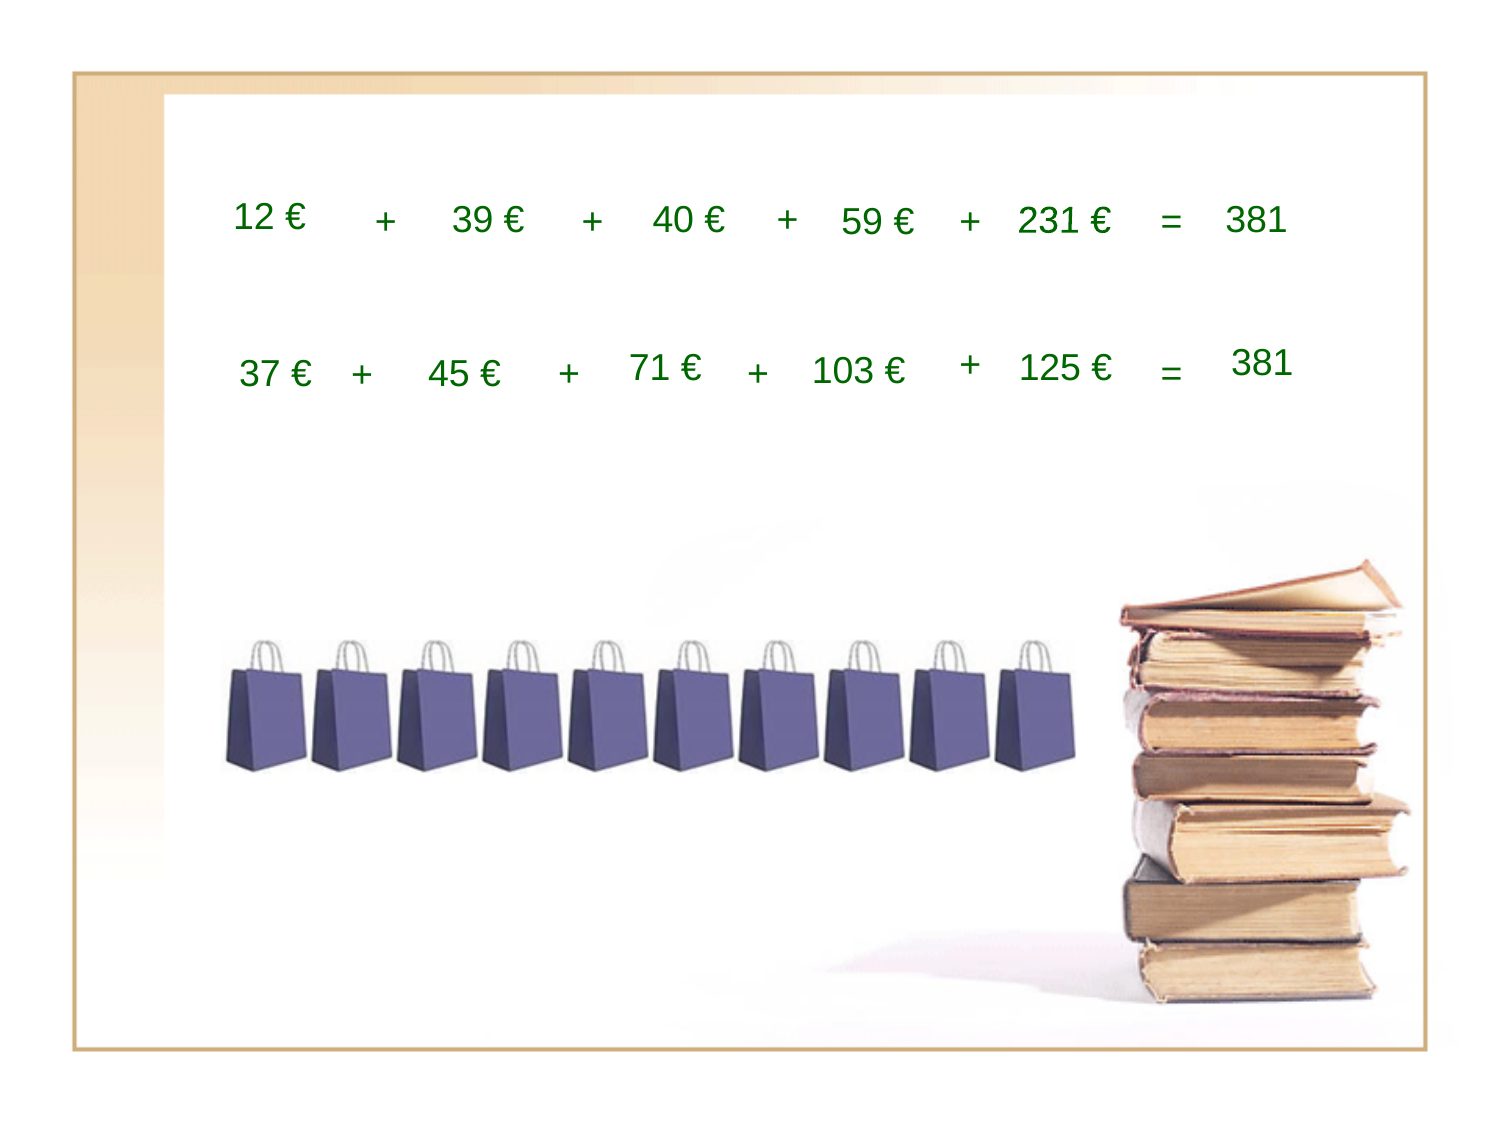

12 €
39 €
40 €
+
231 €
381
+
+
59 €
+
=
381
+
125 €
71 €
103 €
37 €
45 €
+
+
=
+